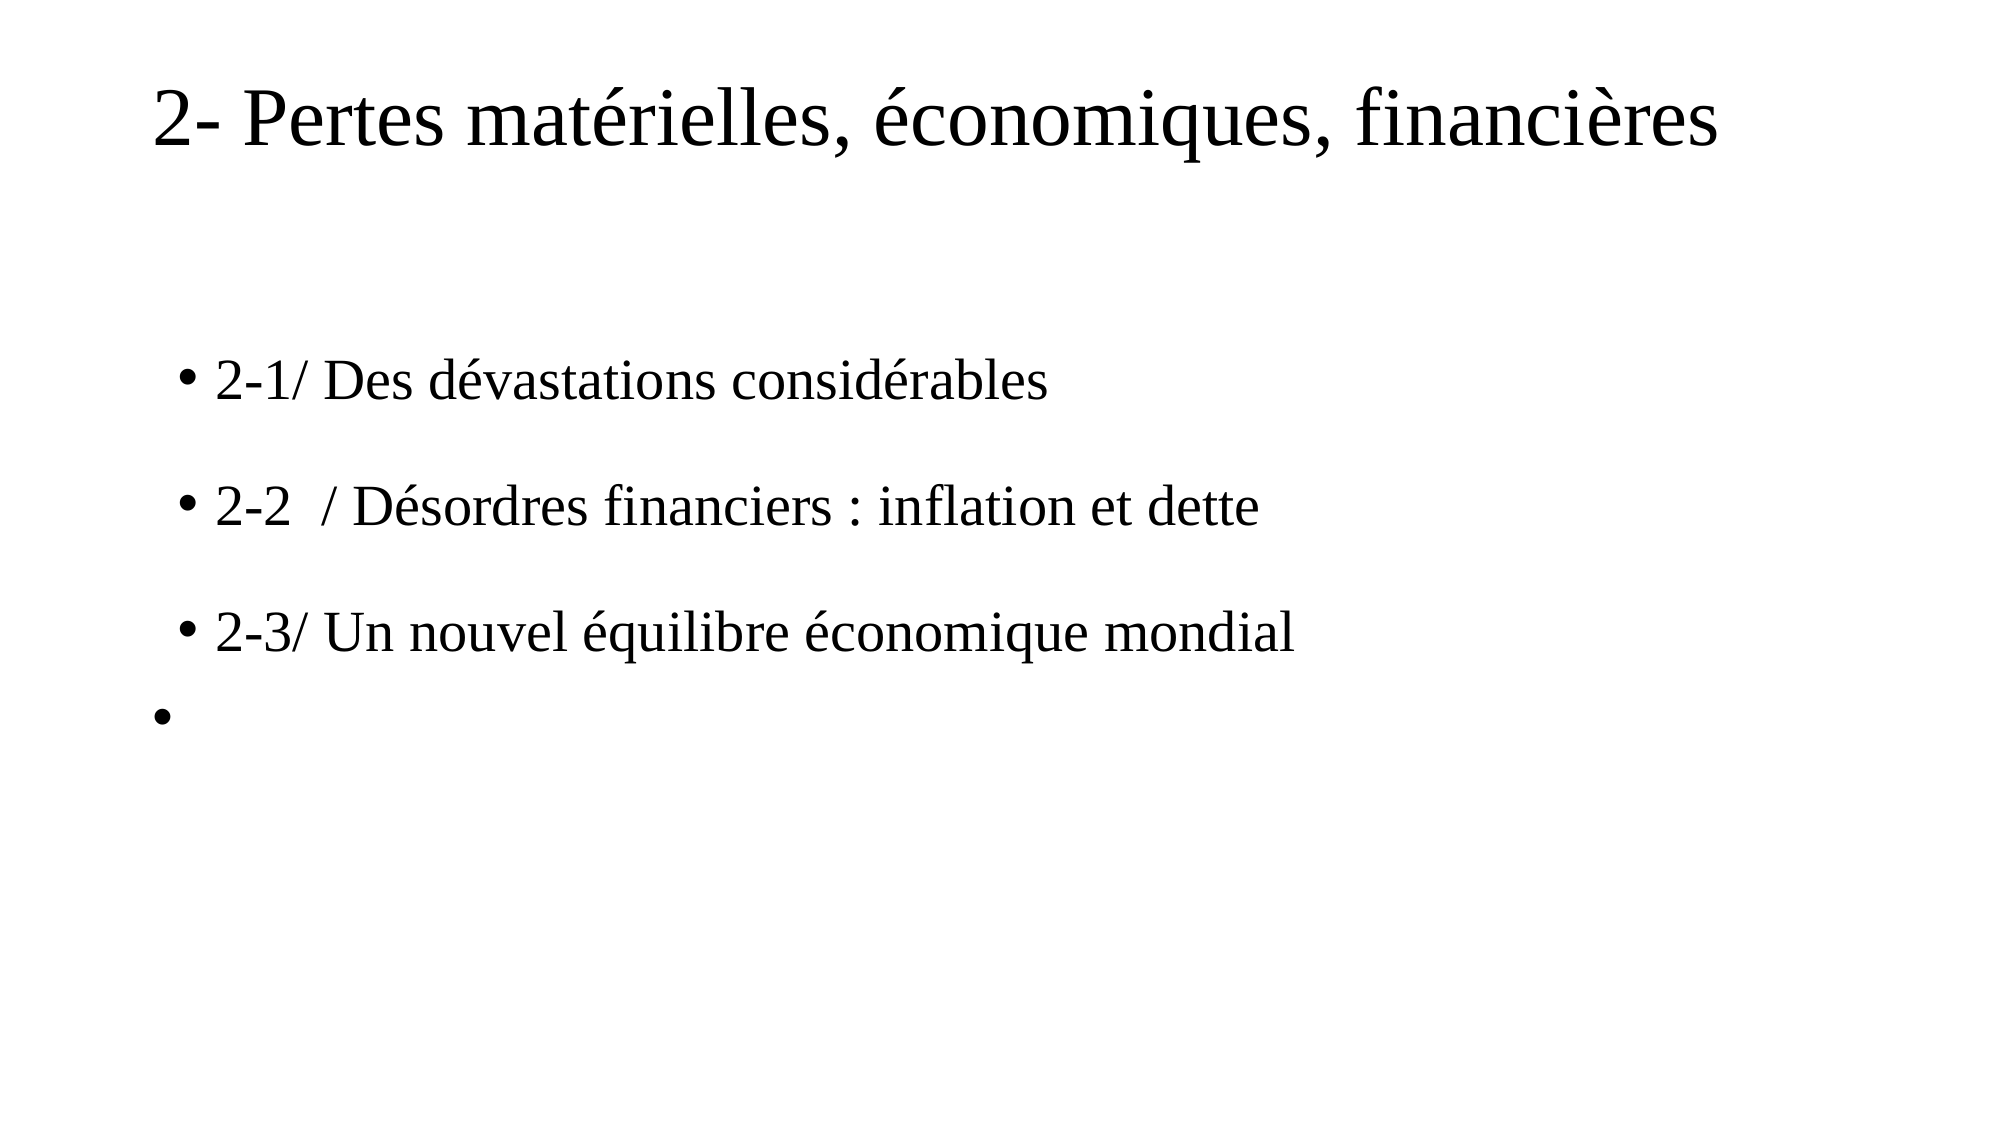

# 2- Pertes matérielles, économiques, financières
2-1/ Des dévastations considérables
2-2 / Désordres financiers : inflation et dette
2-3/ Un nouvel équilibre économique mondial